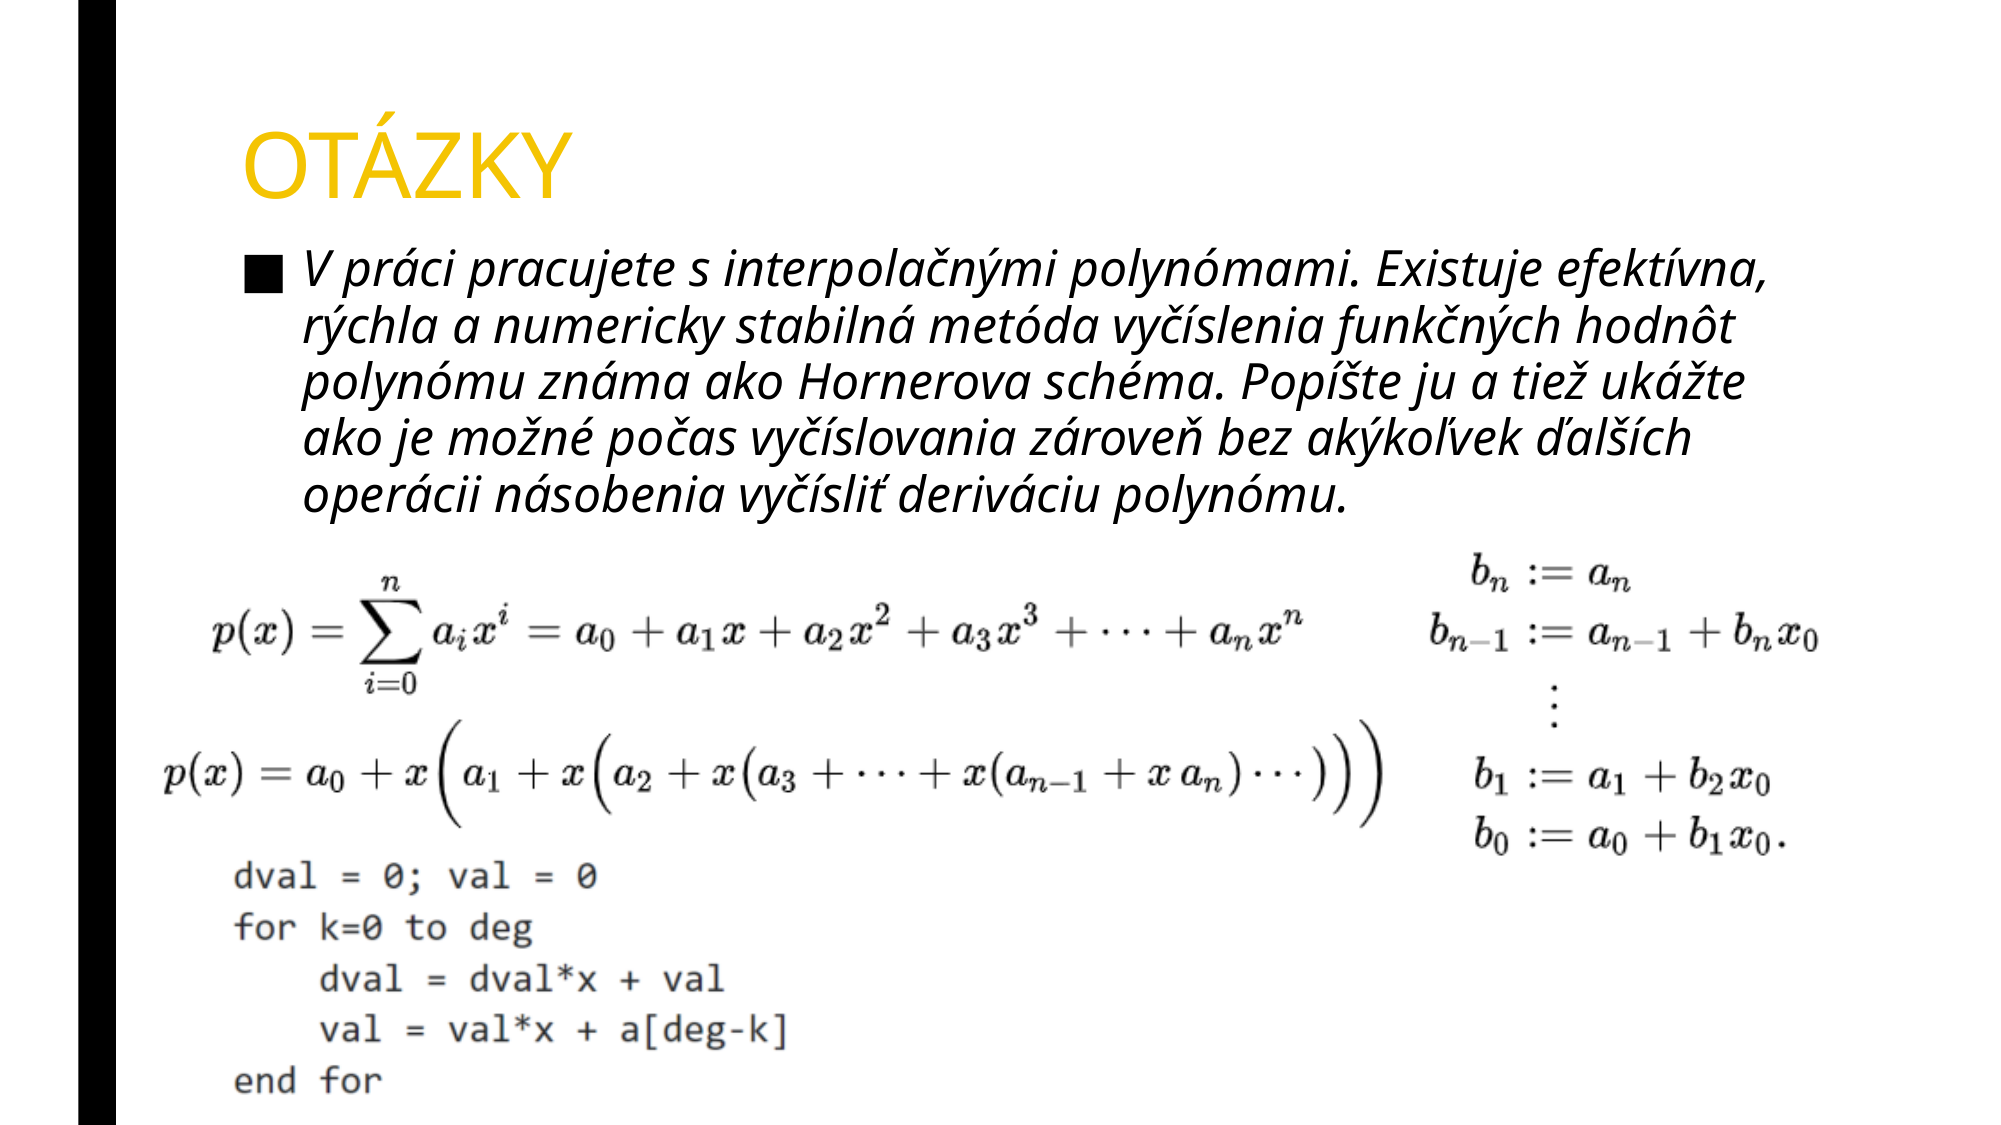

# OTÁZKY
V práci pracujete s interpolačnými polynómami. Existuje efektívna, rýchla a numericky stabilná metóda vyčíslenia funkčných hodnôt polynómu známa ako Hornerova schéma. Popíšte ju a tiež ukážte ako je možné počas vyčíslovania zároveň bez akýkoľvek ďalších operácii násobenia vyčísliť deriváciu polynómu.